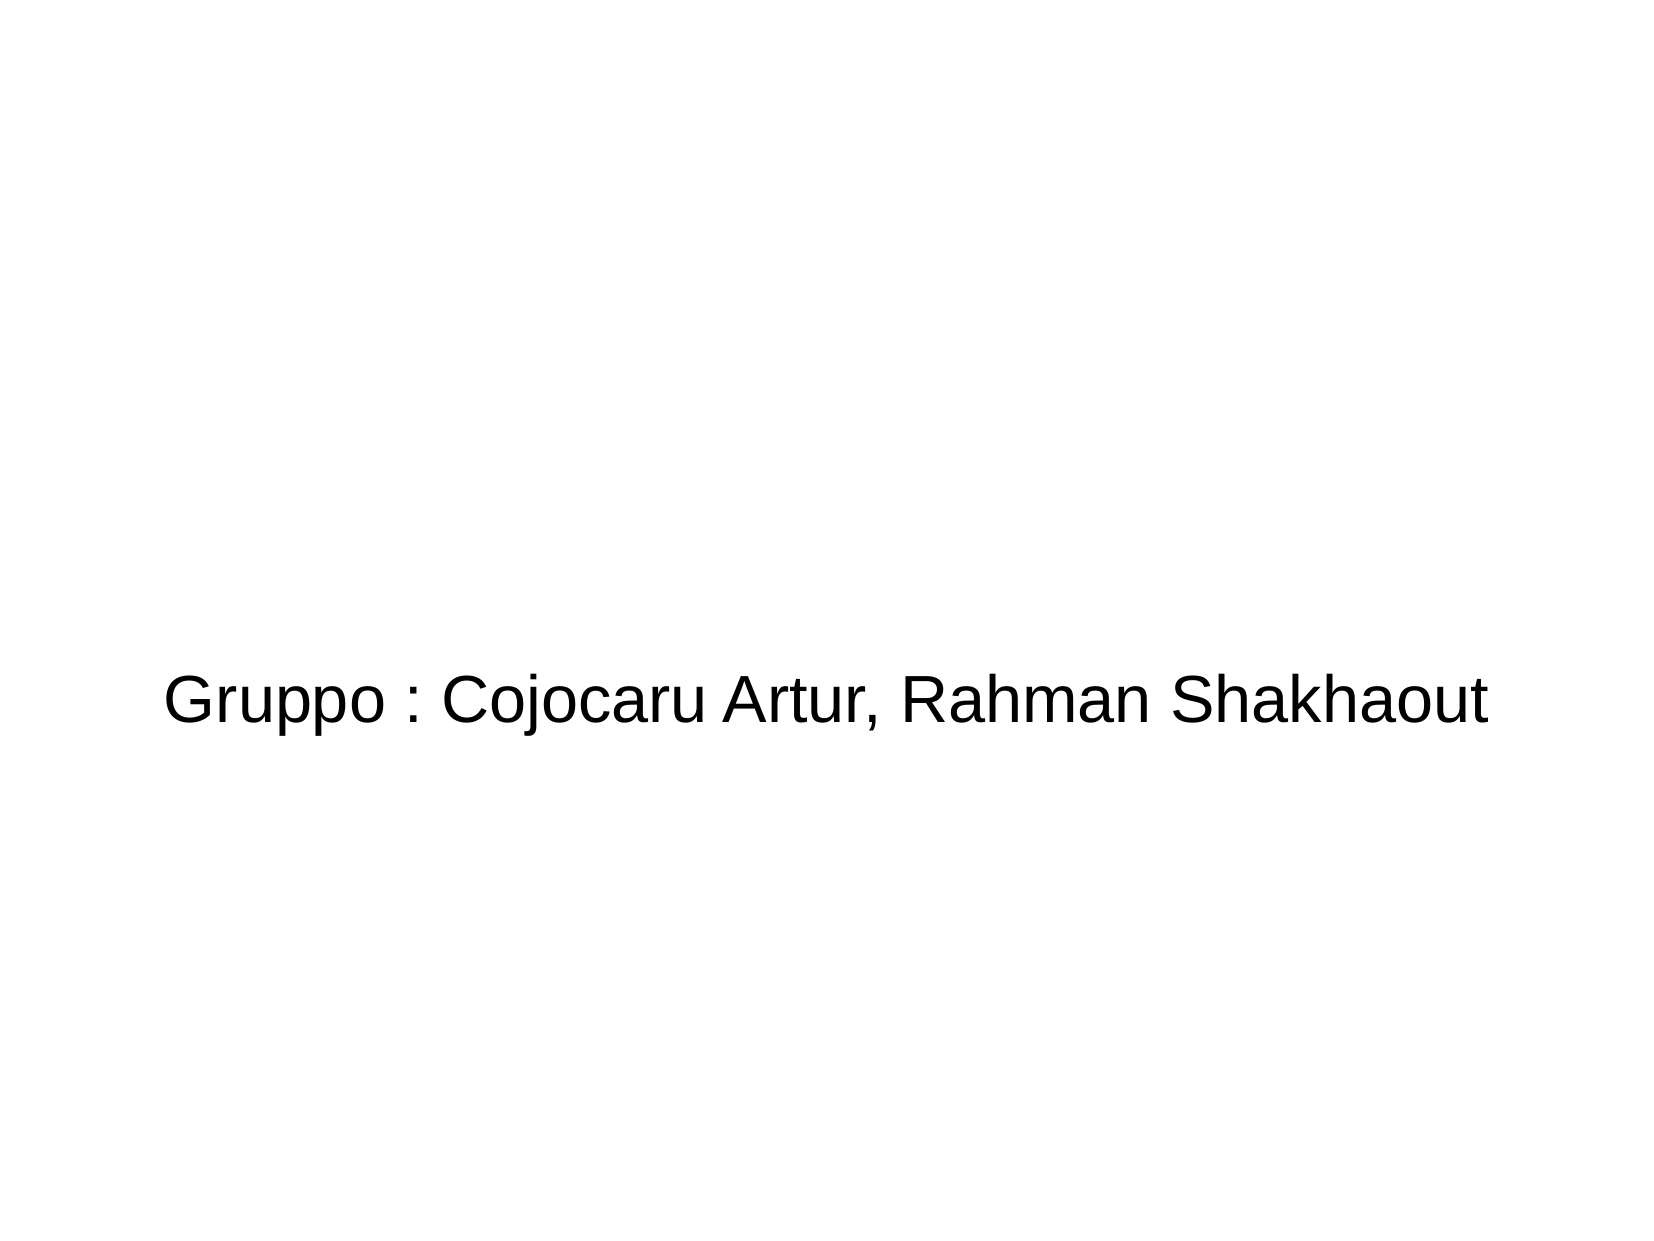

# Gruppo : Cojocaru Artur, Rahman Shakhaout